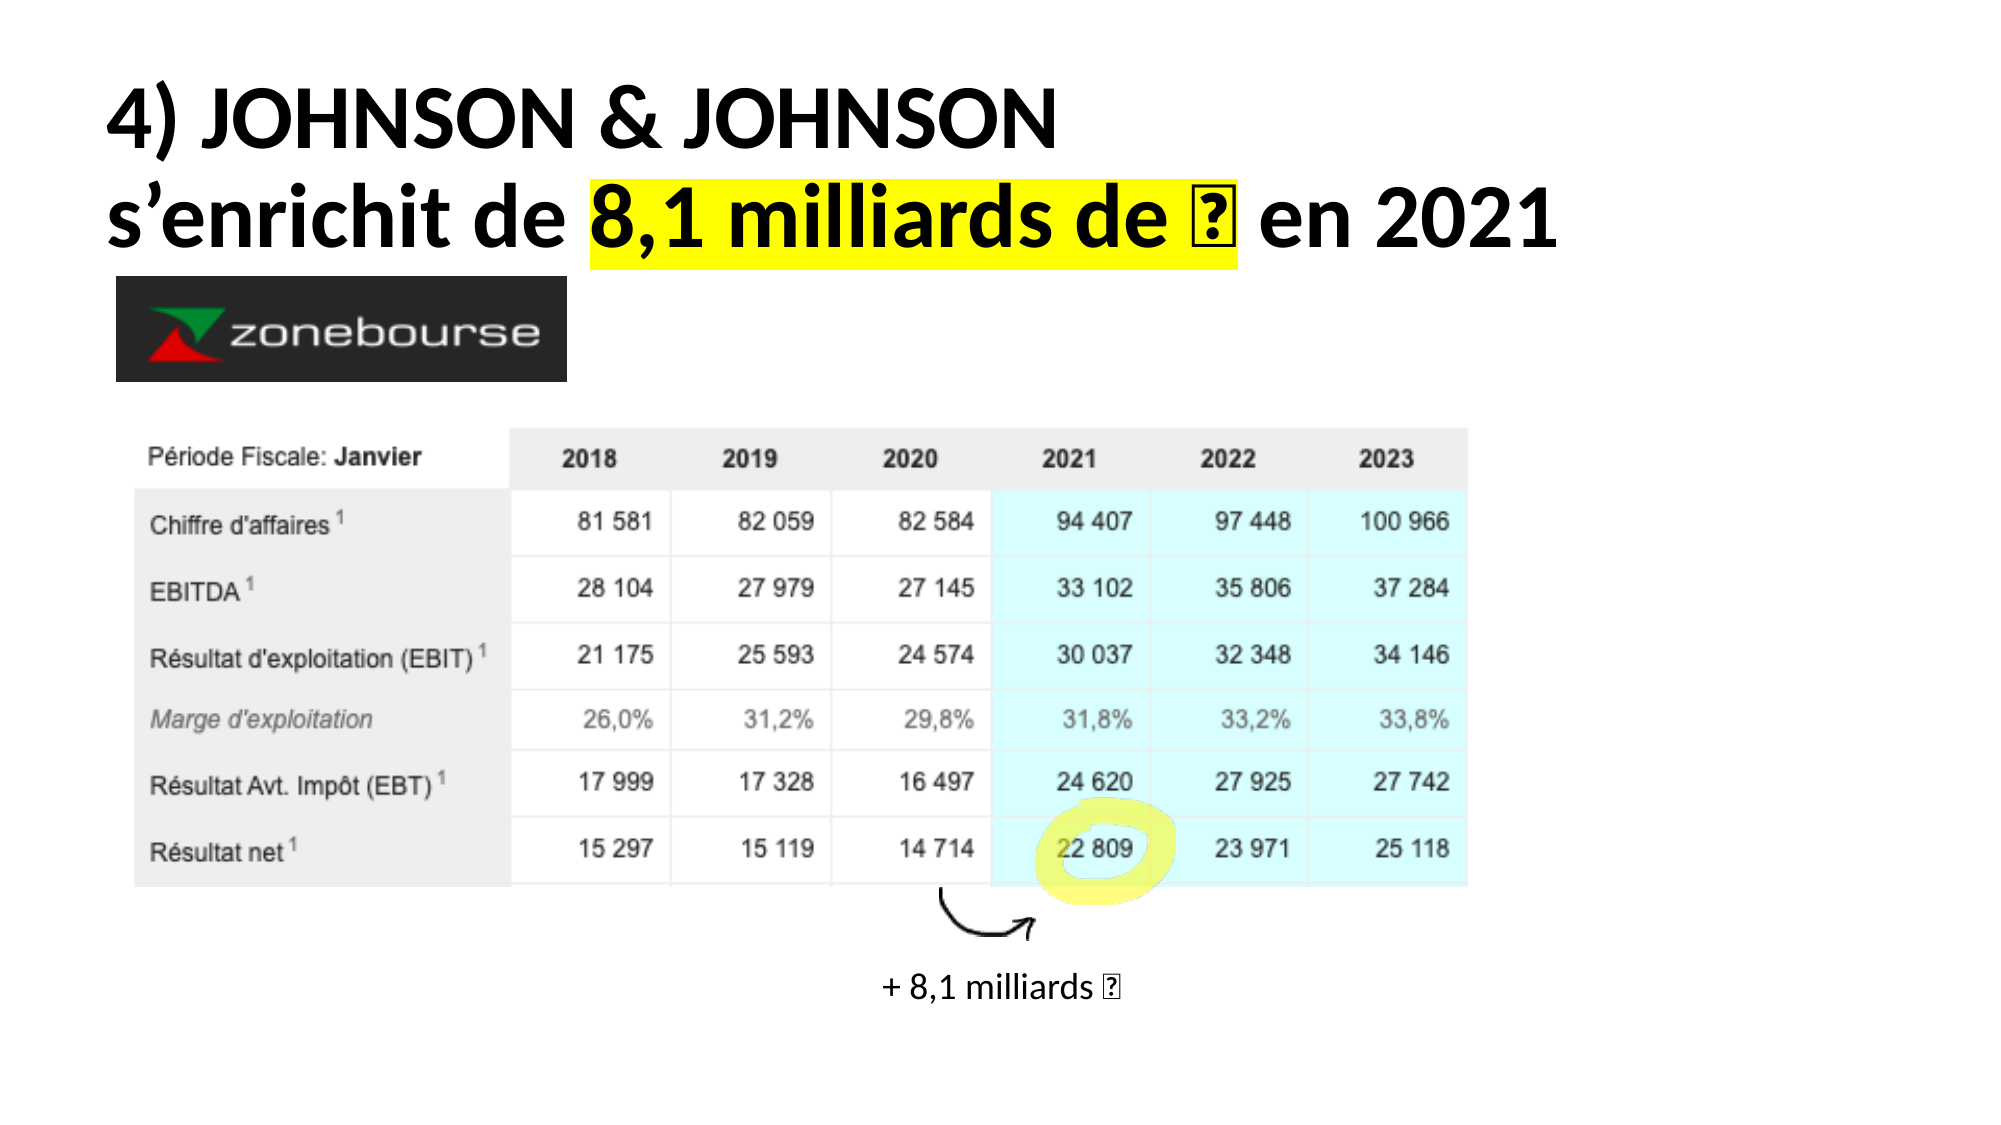

# 4) JOHNSON & JOHNSON s’enrichit de 8,1 milliards de 💲 en 2021
+ 8,1 milliards 💲